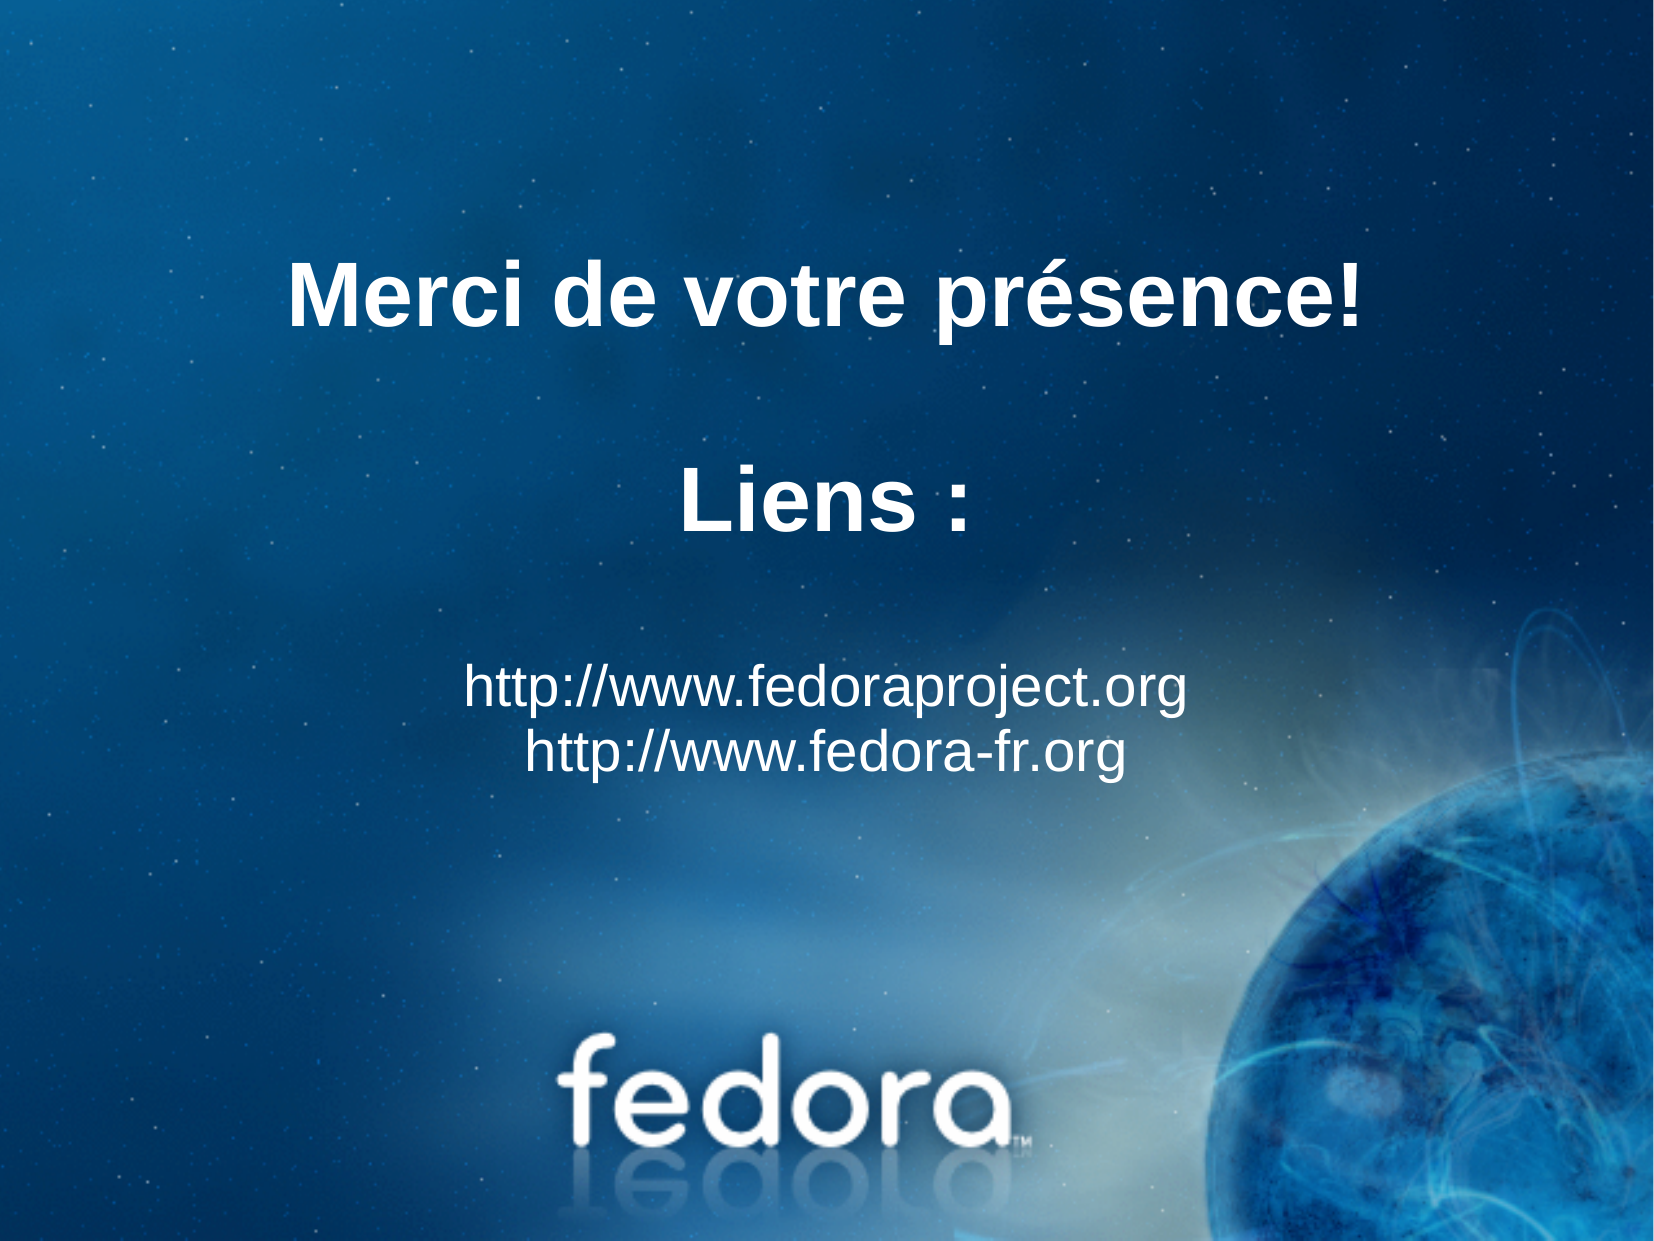

# Merci de votre présence! Liens : http://www.fedoraproject.org http://www.fedora-fr.org